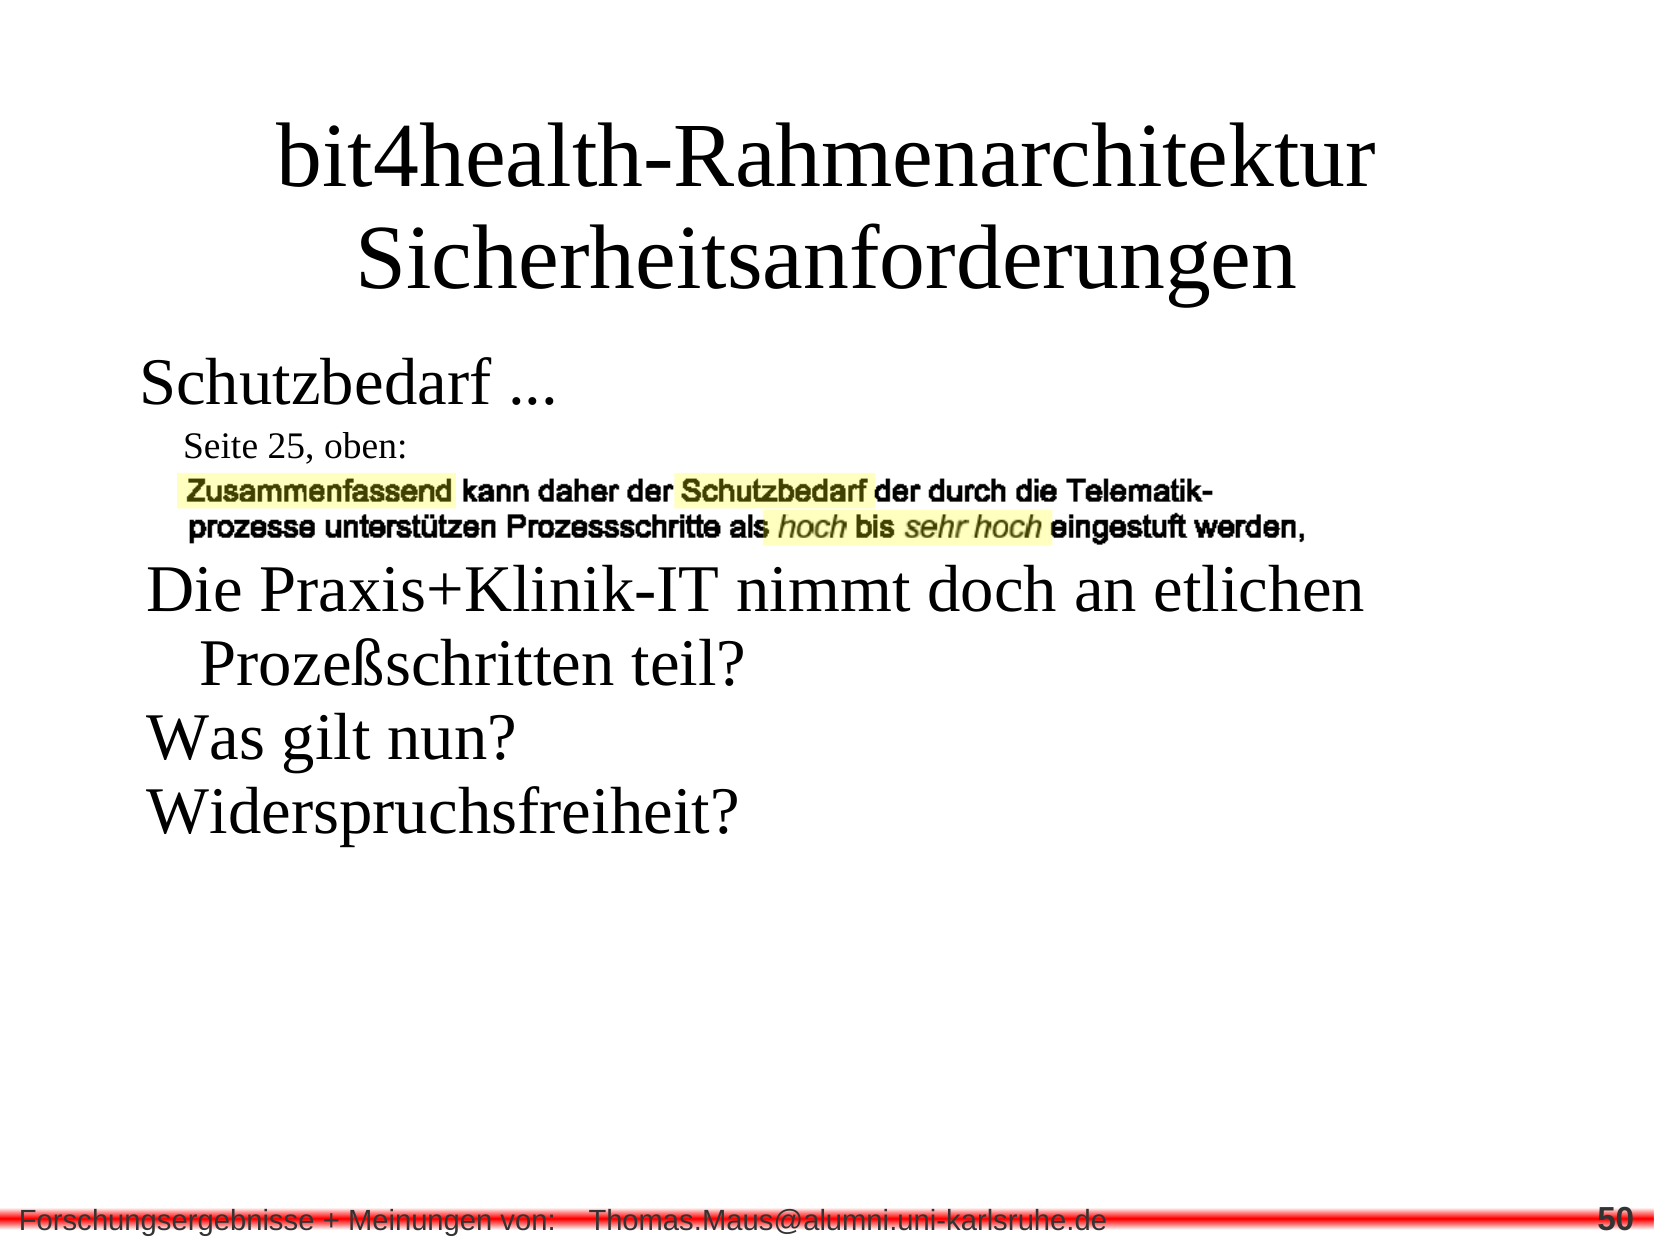

# bit4health-Rahmenarchitektur Sicherheitsanforderungen
Schutzbedarf ...
Seite 25, oben:
Die Praxis+Klinik-IT nimmt doch an etlichen Prozeßschritten teil?
Was gilt nun?
Widerspruchsfreiheit?